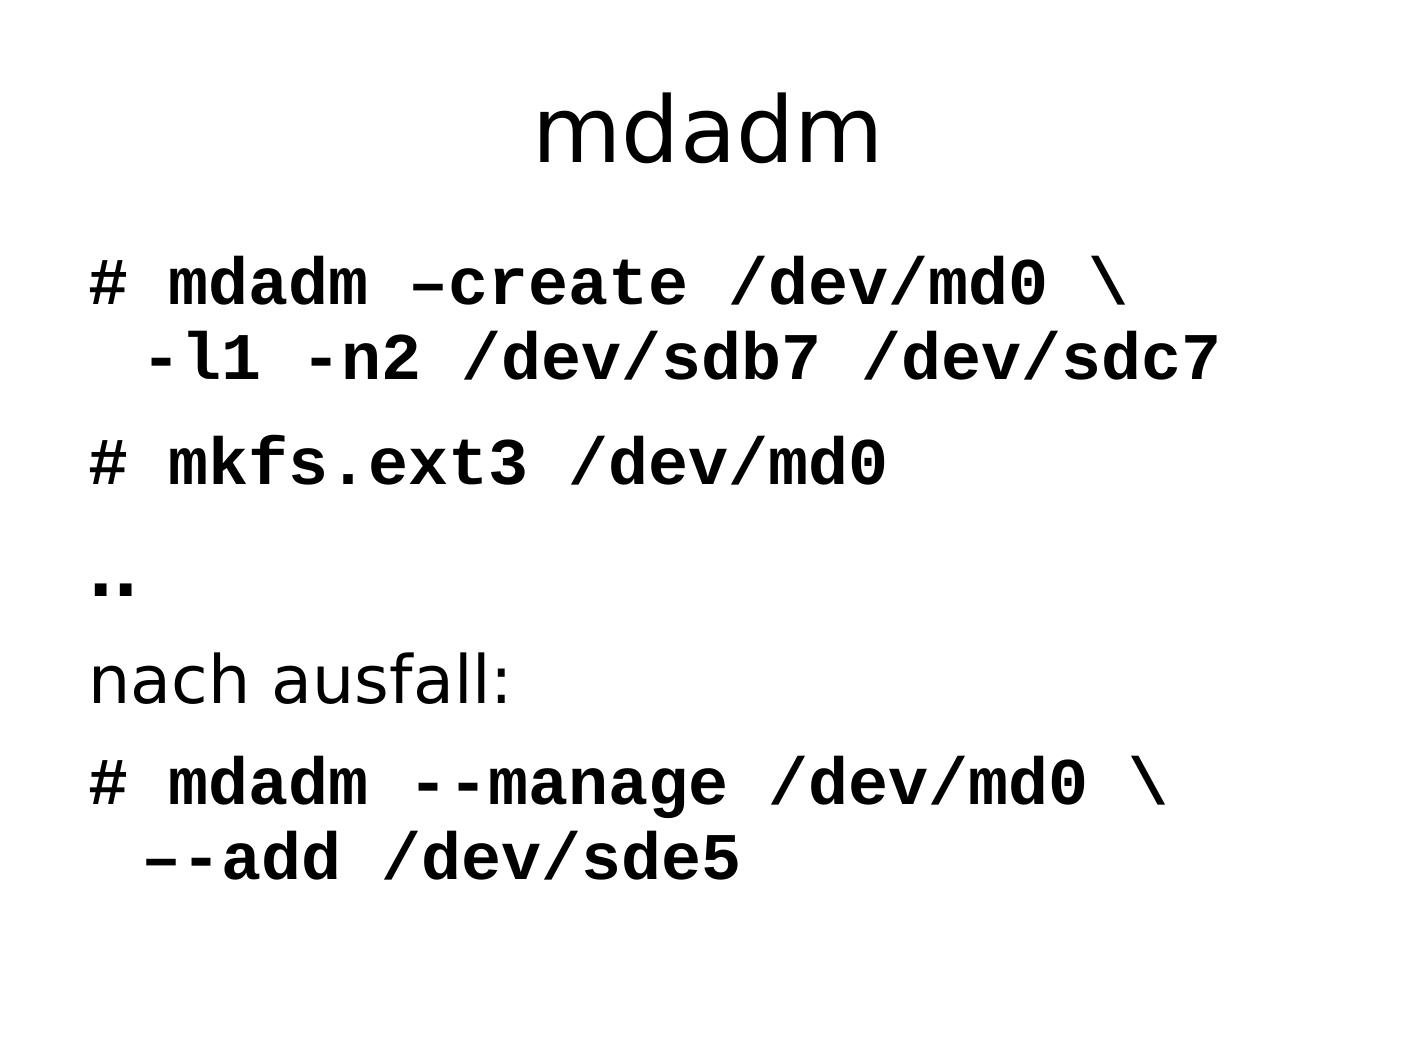

# mdadm
# mdadm –create /dev/md0 \ -l1 -n2 /dev/sdb7 /dev/sdc7
# mkfs.ext3 /dev/md0
..
nach ausfall:
# mdadm --manage /dev/md0 \ –-add /dev/sde5